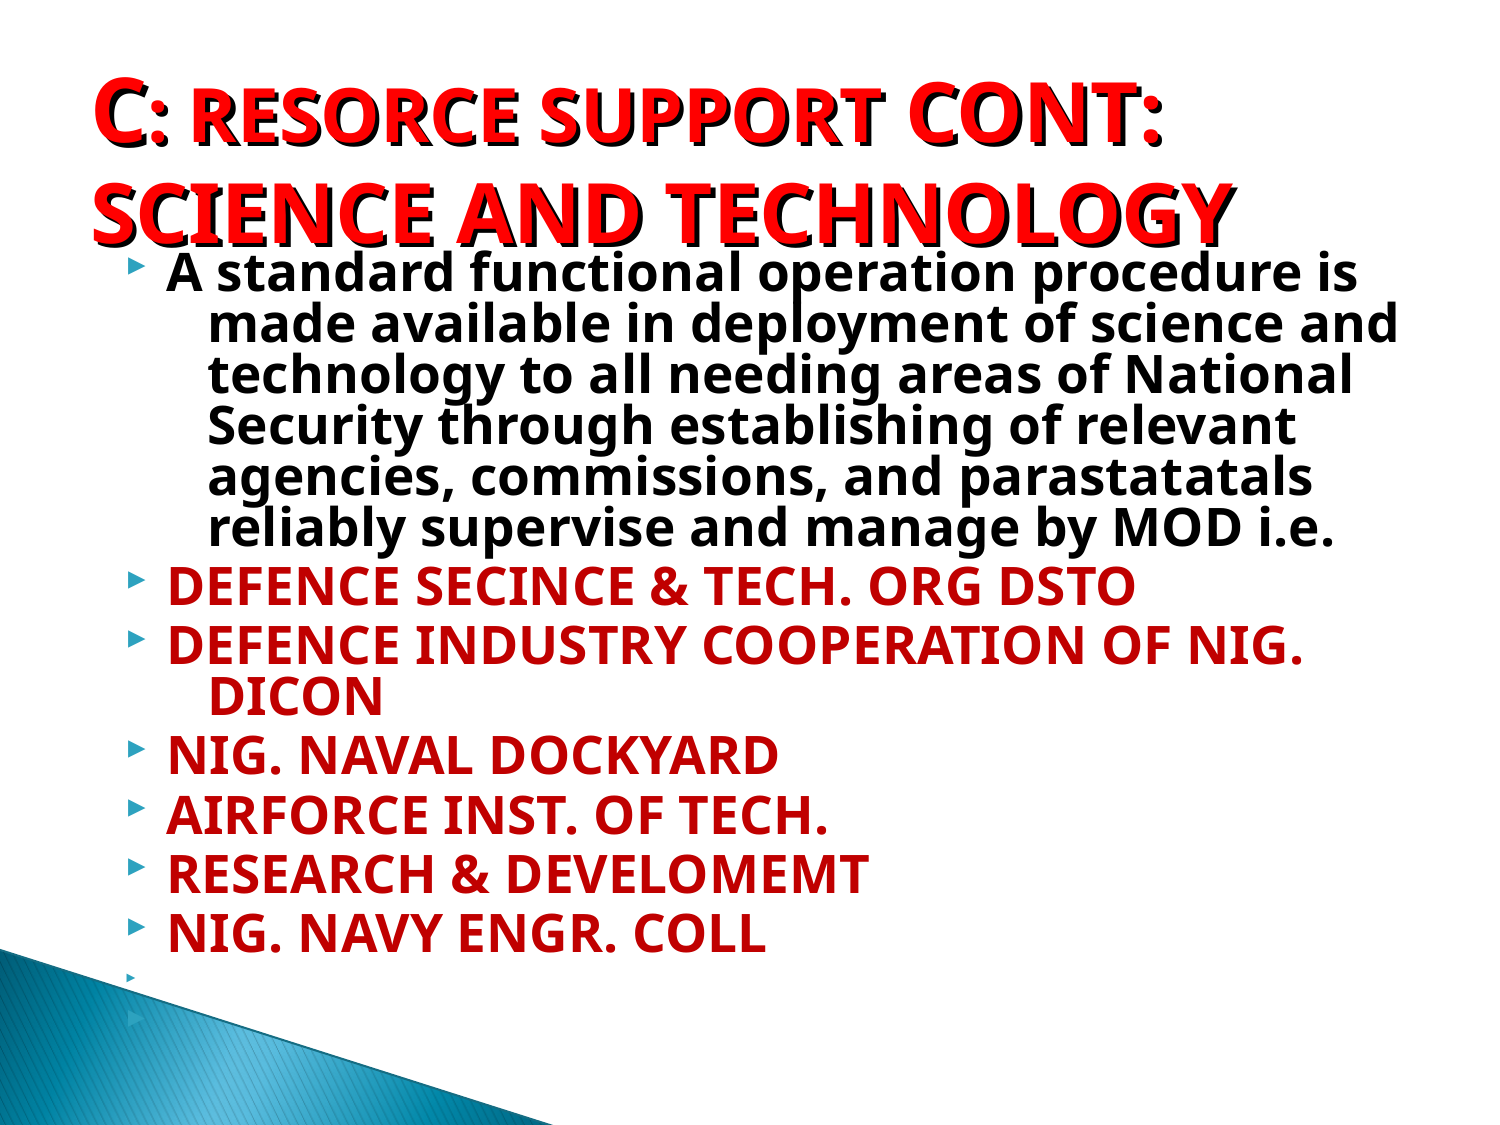

C: RESORCE SUPPORT CONT: SCIENCE AND TECHNOLOGY
# A standard functional operation procedure is made available in deployment of science and technology to all needing areas of National Security through establishing of relevant agencies, commissions, and parastatatals reliably supervise and manage by MOD i.e.
DEFENCE SECINCE & TECH. ORG DSTO
DEFENCE INDUSTRY COOPERATION OF NIG. DICON
NIG. NAVAL DOCKYARD
AIRFORCE INST. OF TECH.
RESEARCH & DEVELOMEMT
NIG. NAVY ENGR. COLL